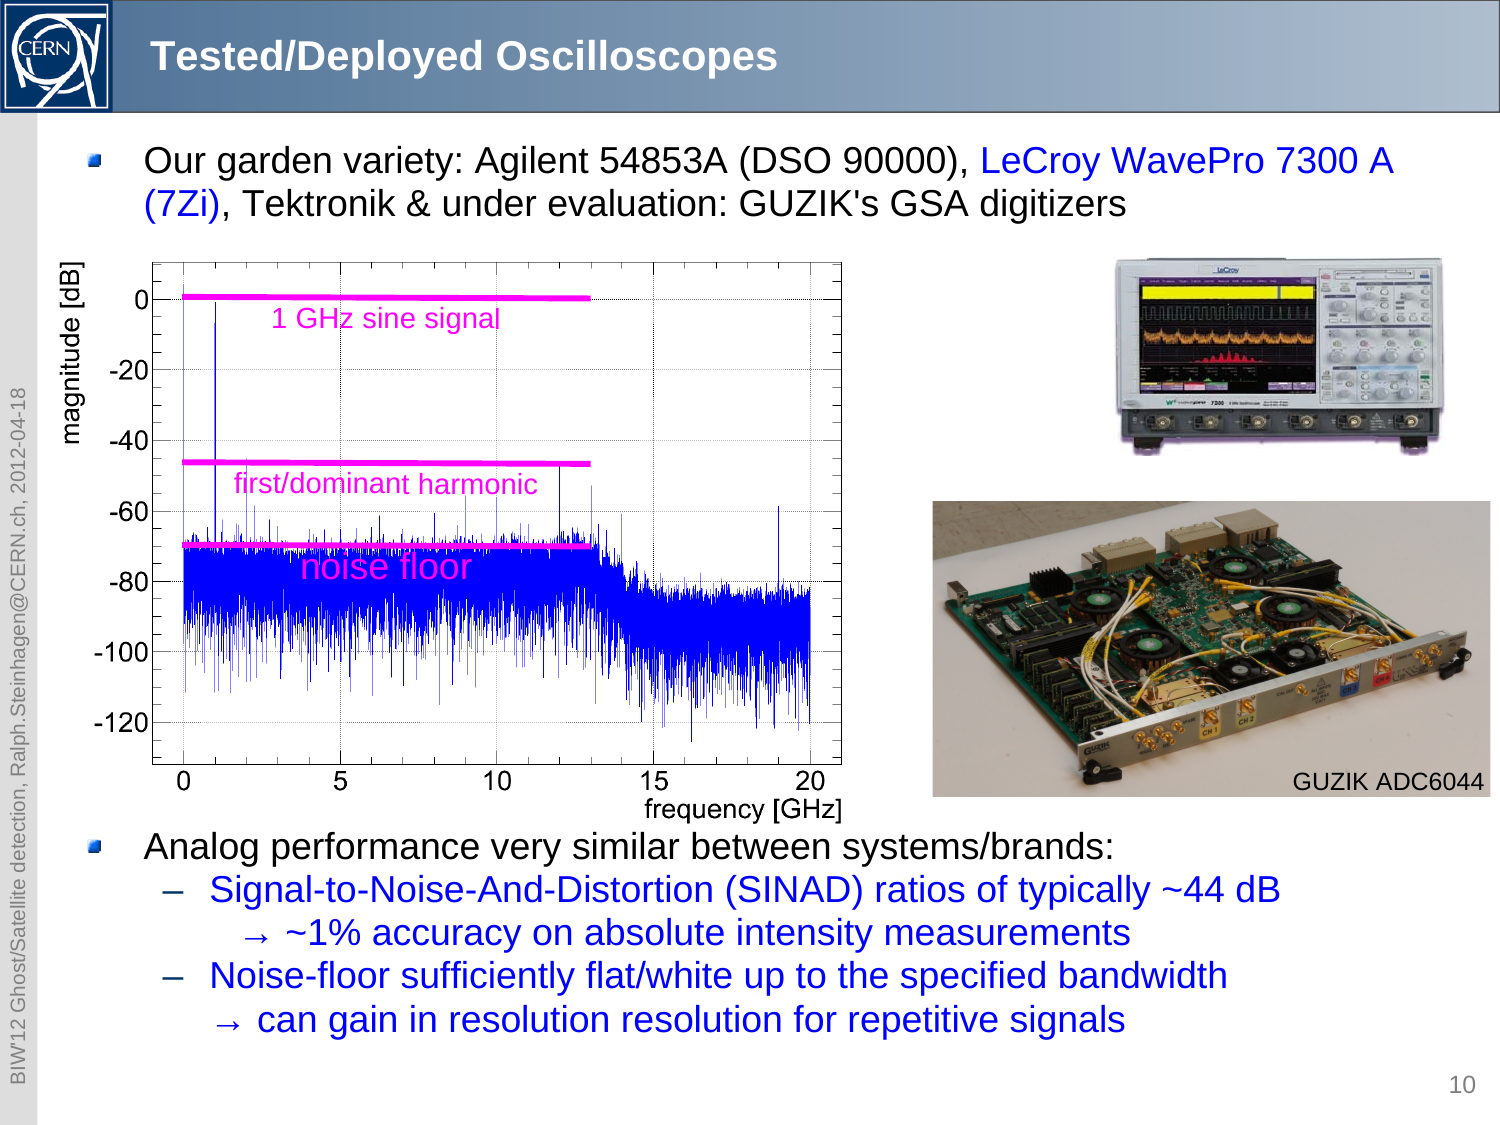

# Tested/Deployed Oscilloscopes
Our garden variety: Agilent 54853A (DSO 90000), LeCroy WavePro 7300 A (7Zi), Tektronik & under evaluation: GUZIK's GSA digitizers
Analog performance very similar between systems/brands:
Signal-to-Noise-And-Distortion (SINAD) ratios of typically ~44 dB 		→ ~1% accuracy on absolute intensity measurements
Noise-floor sufficiently flat/white up to the specified bandwidth 		→ can gain in resolution resolution for repetitive signals
1 GHz sine signal
first/dominant harmonic
noise floor
GUZIK ADC6044